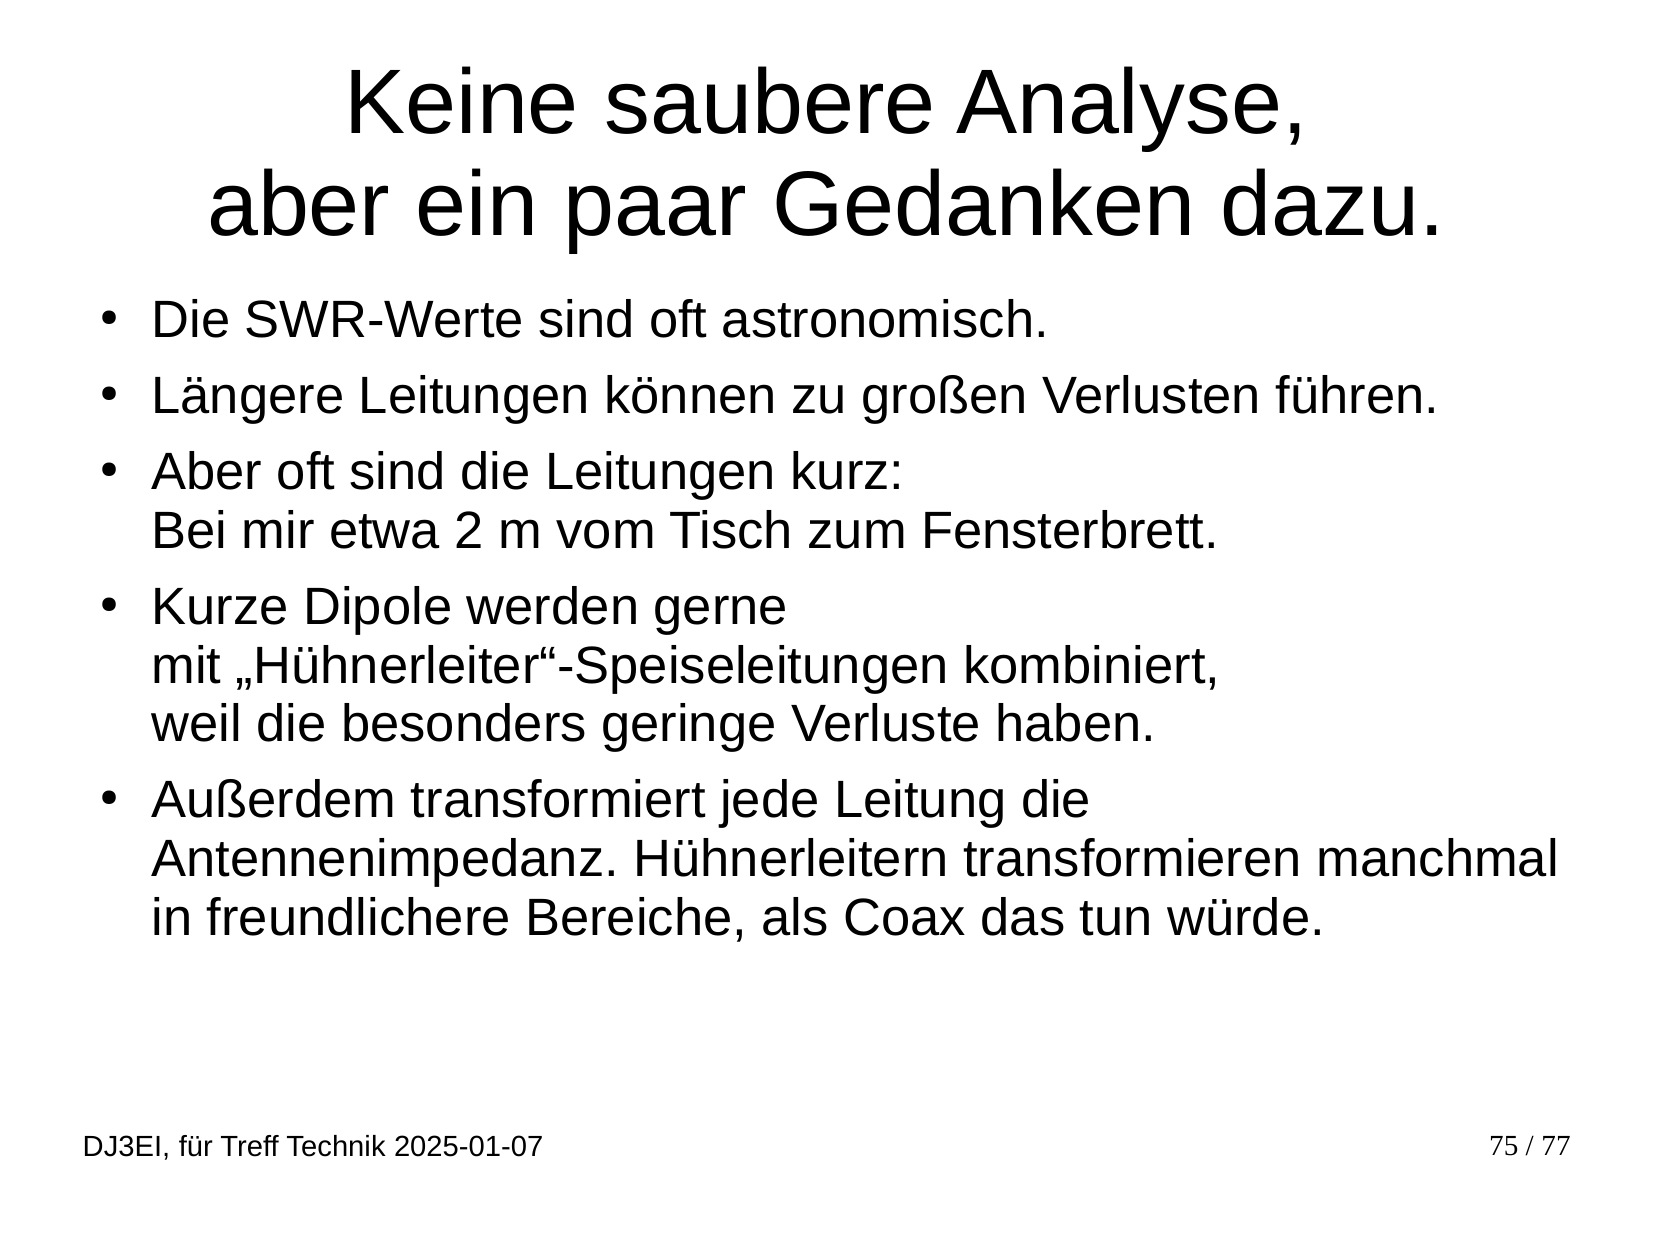

# Keine saubere Analyse, aber ein paar Gedanken dazu.
Die SWR-Werte sind oft astronomisch.
Längere Leitungen können zu großen Verlusten führen.
Aber oft sind die Leitungen kurz:
Bei mir etwa 2 m vom Tisch zum Fensterbrett.
Kurze Dipole werden gerne
mit „Hühnerleiter“-Speiseleitungen kombiniert,
weil die besonders geringe Verluste haben.
Außerdem transformiert jede Leitung die Antennenimpedanz. Hühnerleitern transformieren manchmal in freundlichere Bereiche, als Coax das tun würde.
75